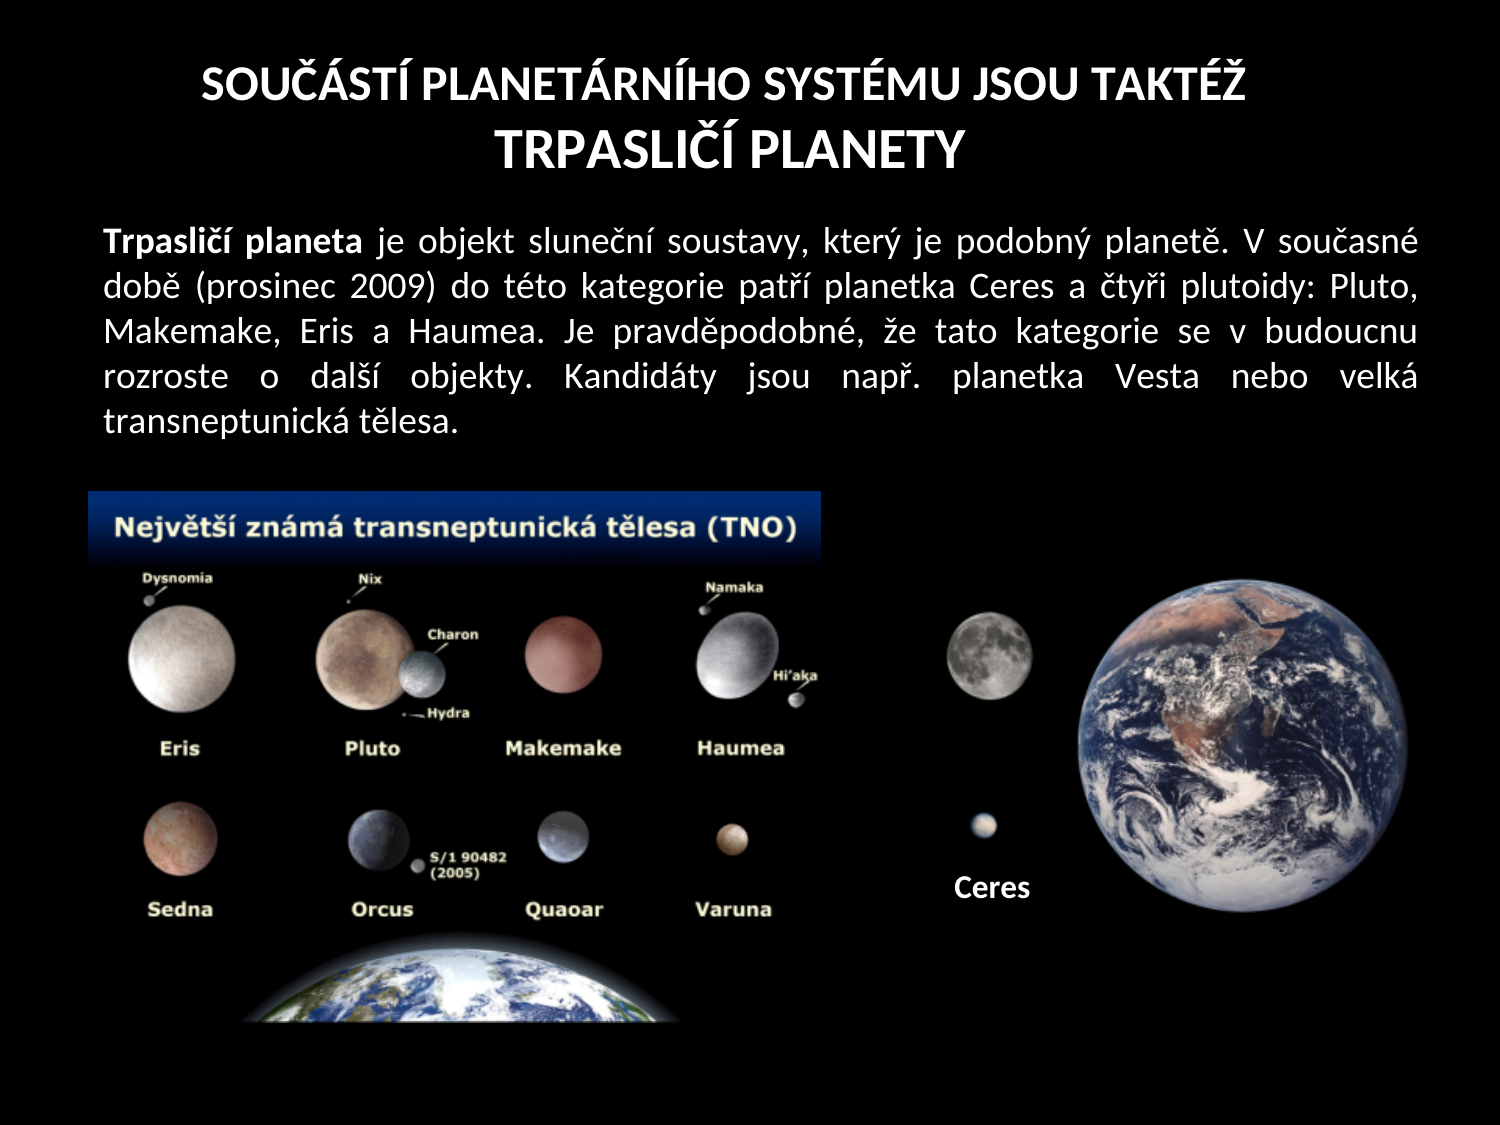

SOUČÁSTÍ PLANETÁRNÍHO SYSTÉMU JSOU TAKTÉŽ
TRPASLIČÍ PLANETY
Trpasličí planeta je objekt sluneční soustavy, který je podobný planetě. V současné době (prosinec 2009) do této kategorie patří planetka Ceres a čtyři plutoidy: Pluto, Makemake, Eris a Haumea. Je pravděpodobné, že tato kategorie se v budoucnu rozroste o další objekty. Kandidáty jsou např. planetka Vesta nebo velká transneptunická tělesa.
Ceres